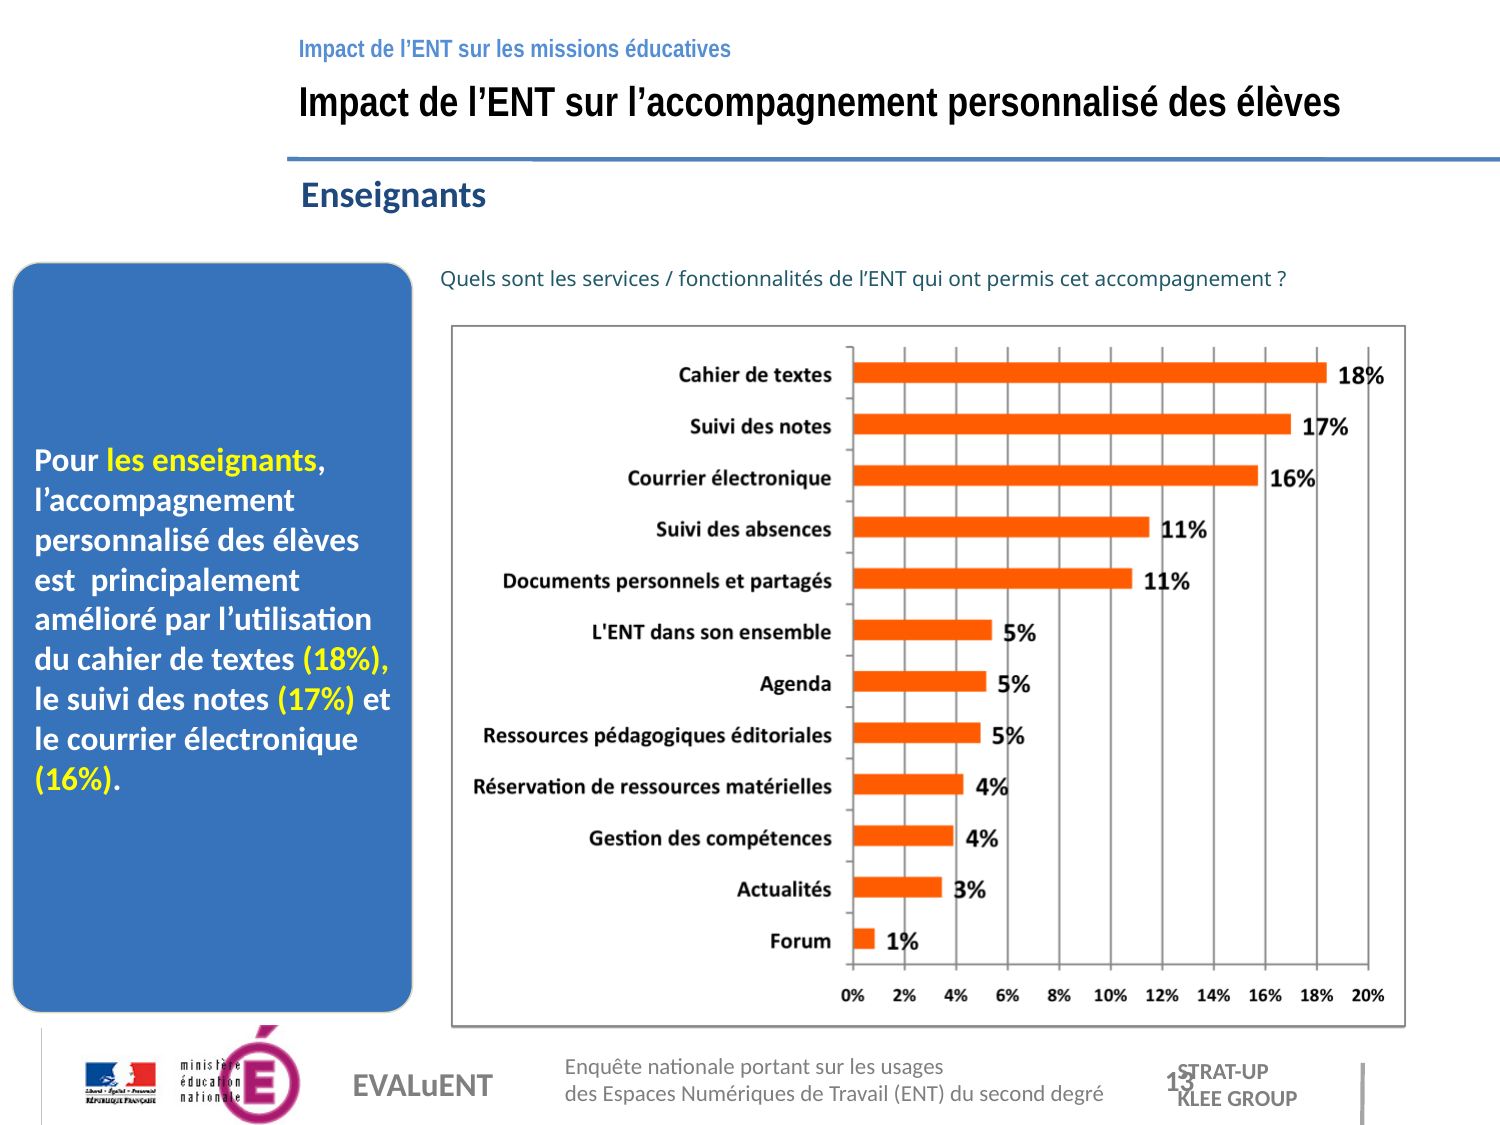

Impact de l’ENT sur les missions éducatives
Impact de l’ENT sur l’accompagnement personnalisé des élèves
Enseignants
Quels sont les services / fonctionnalités de l’ENT qui ont permis cet accompagnement ?
Pour les enseignants, l’accompagnement personnalisé des élèves est principalement amélioré par l’utilisation du cahier de textes (18%), le suivi des notes (17%) et le courrier électronique (16%).